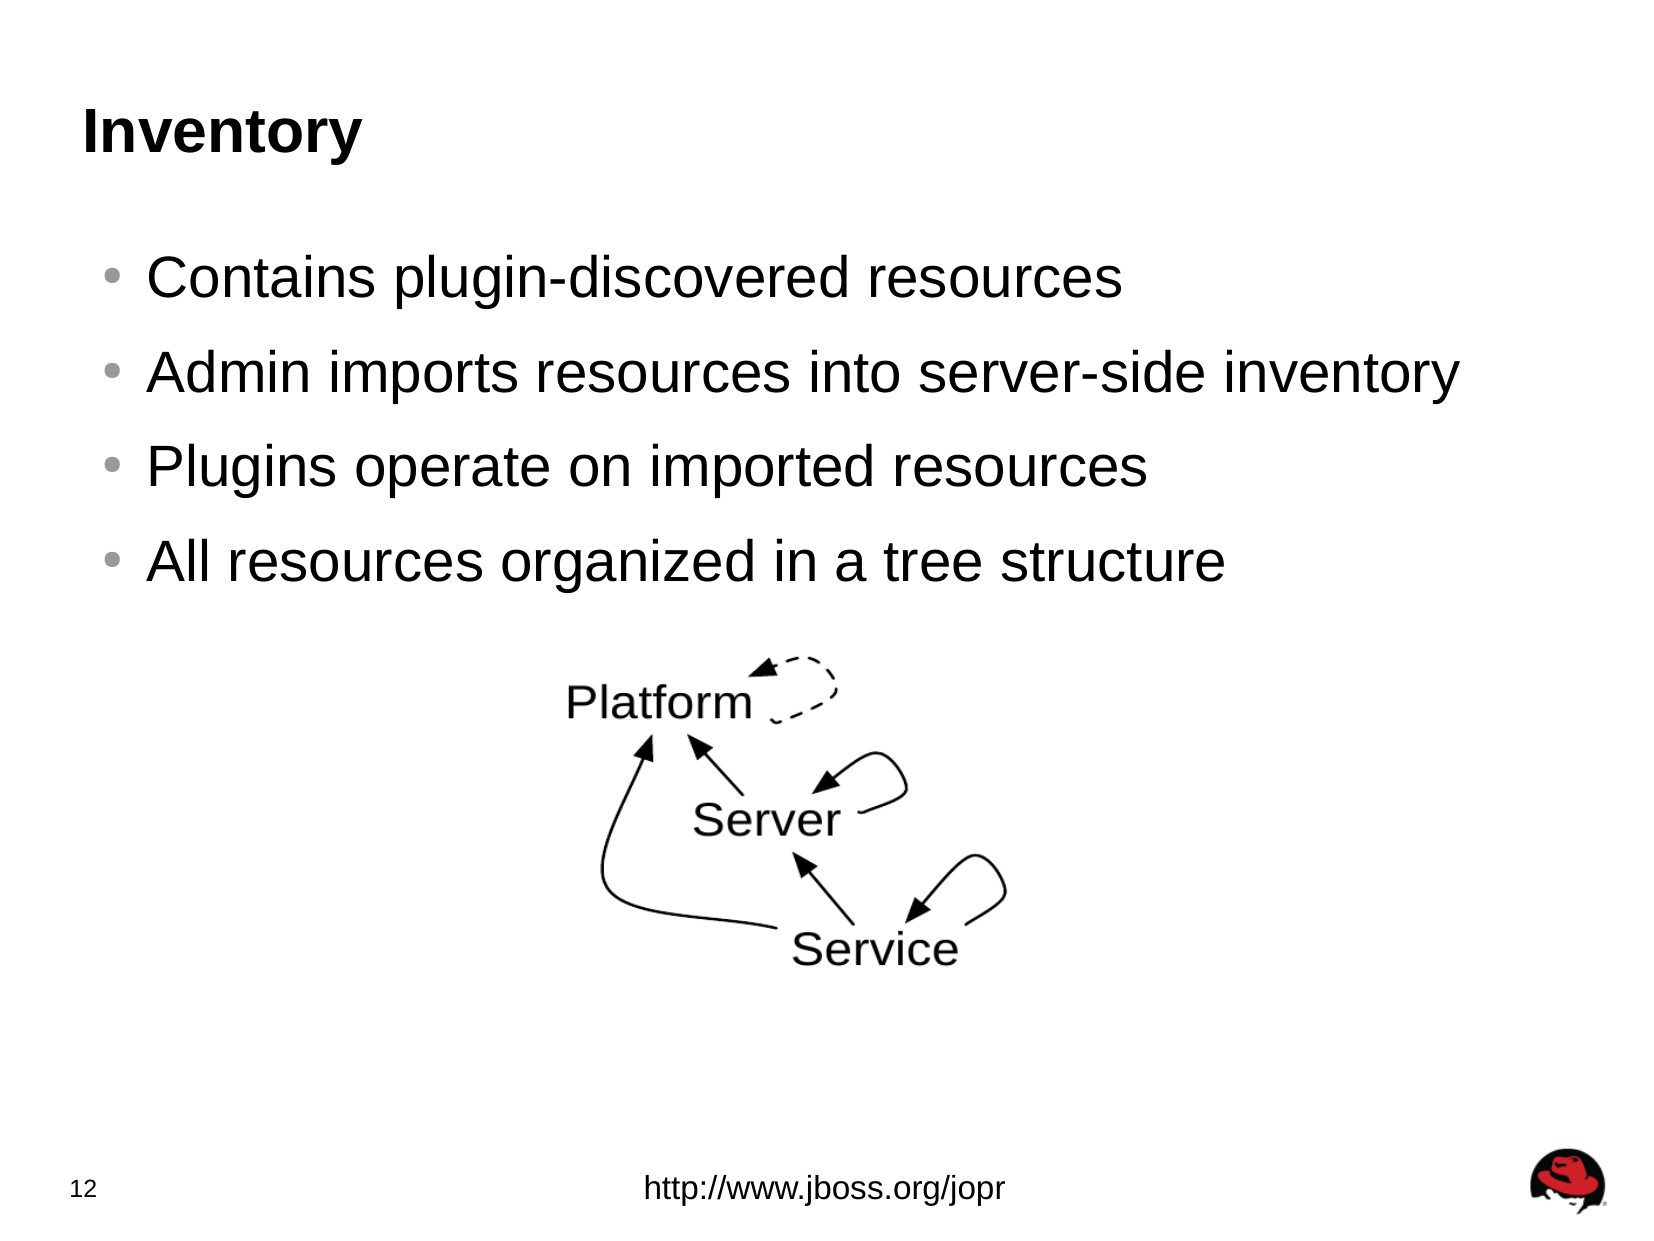

# Inventory
Contains plugin-discovered resources
Admin imports resources into server-side inventory
Plugins operate on imported resources
All resources organized in a tree structure